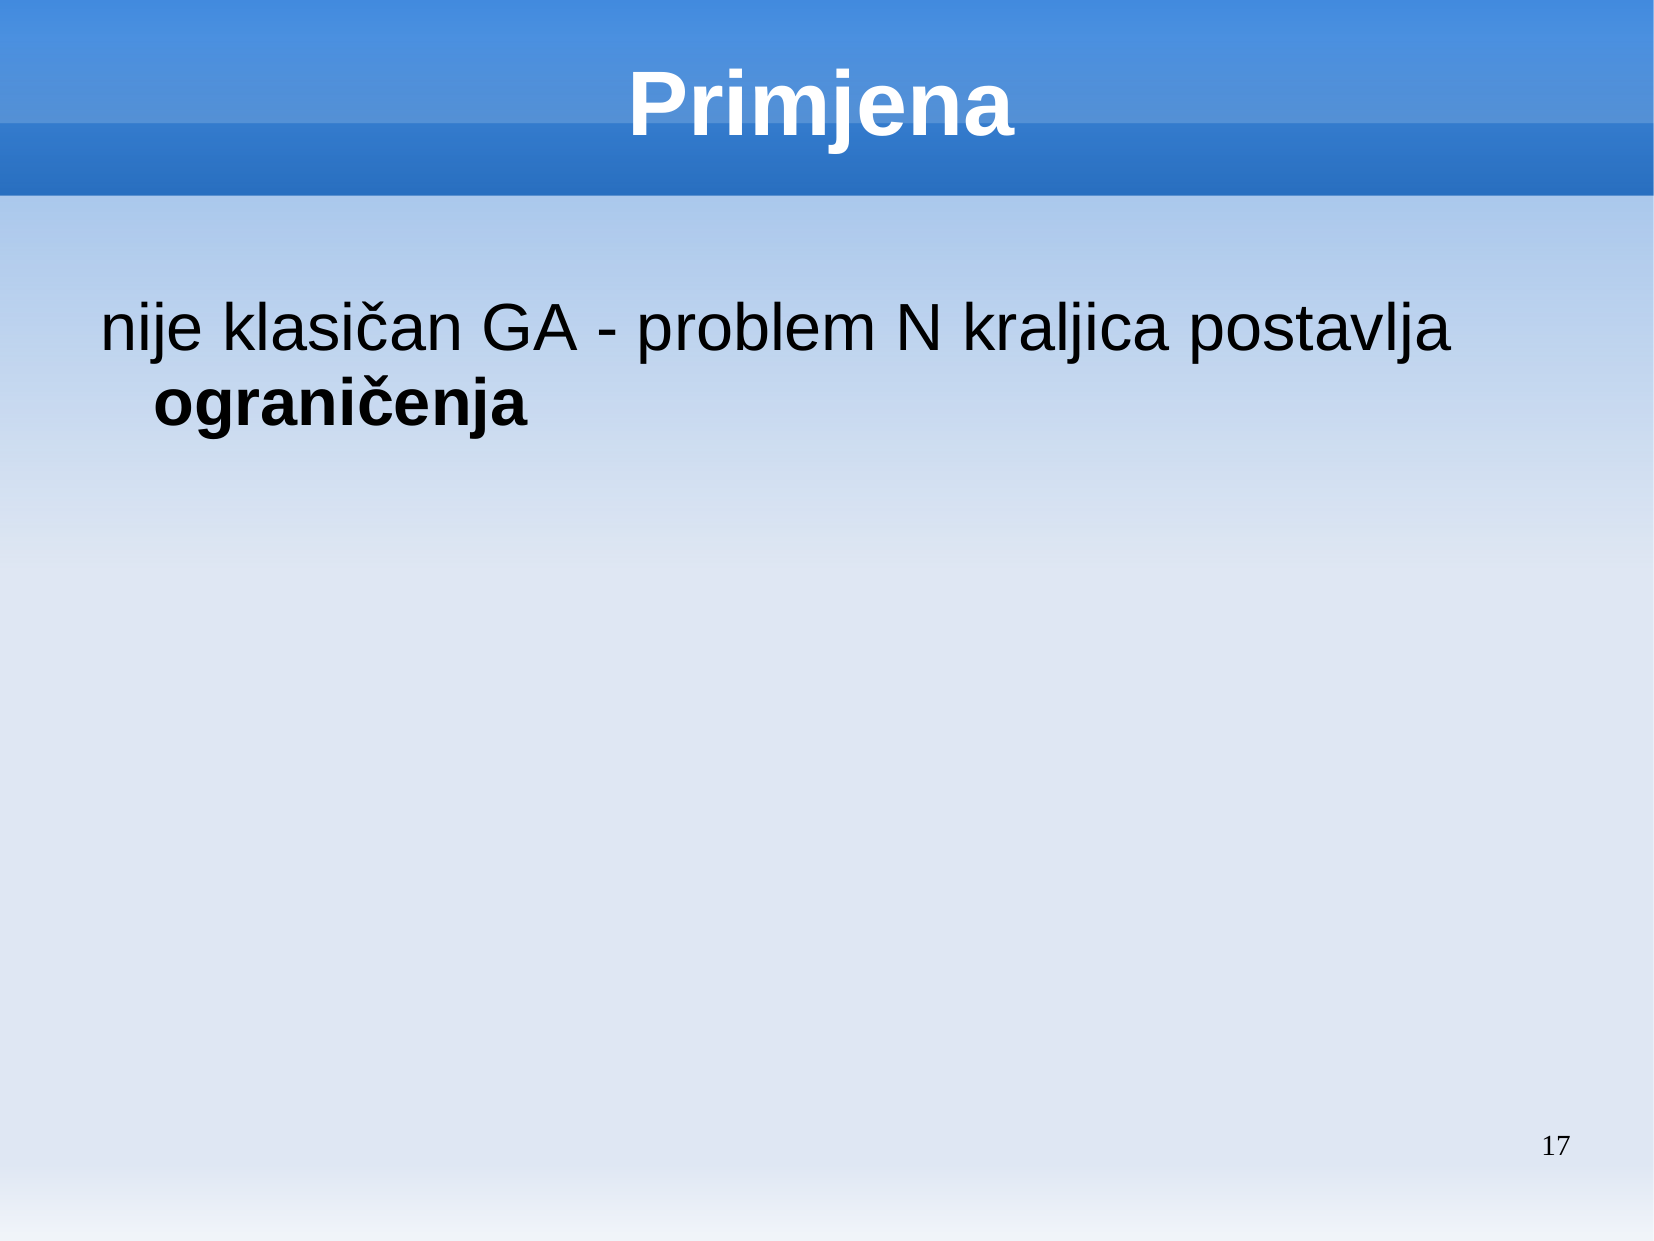

# Primjena
nije klasičan GA - problem N kraljica postavlja ograničenja
17